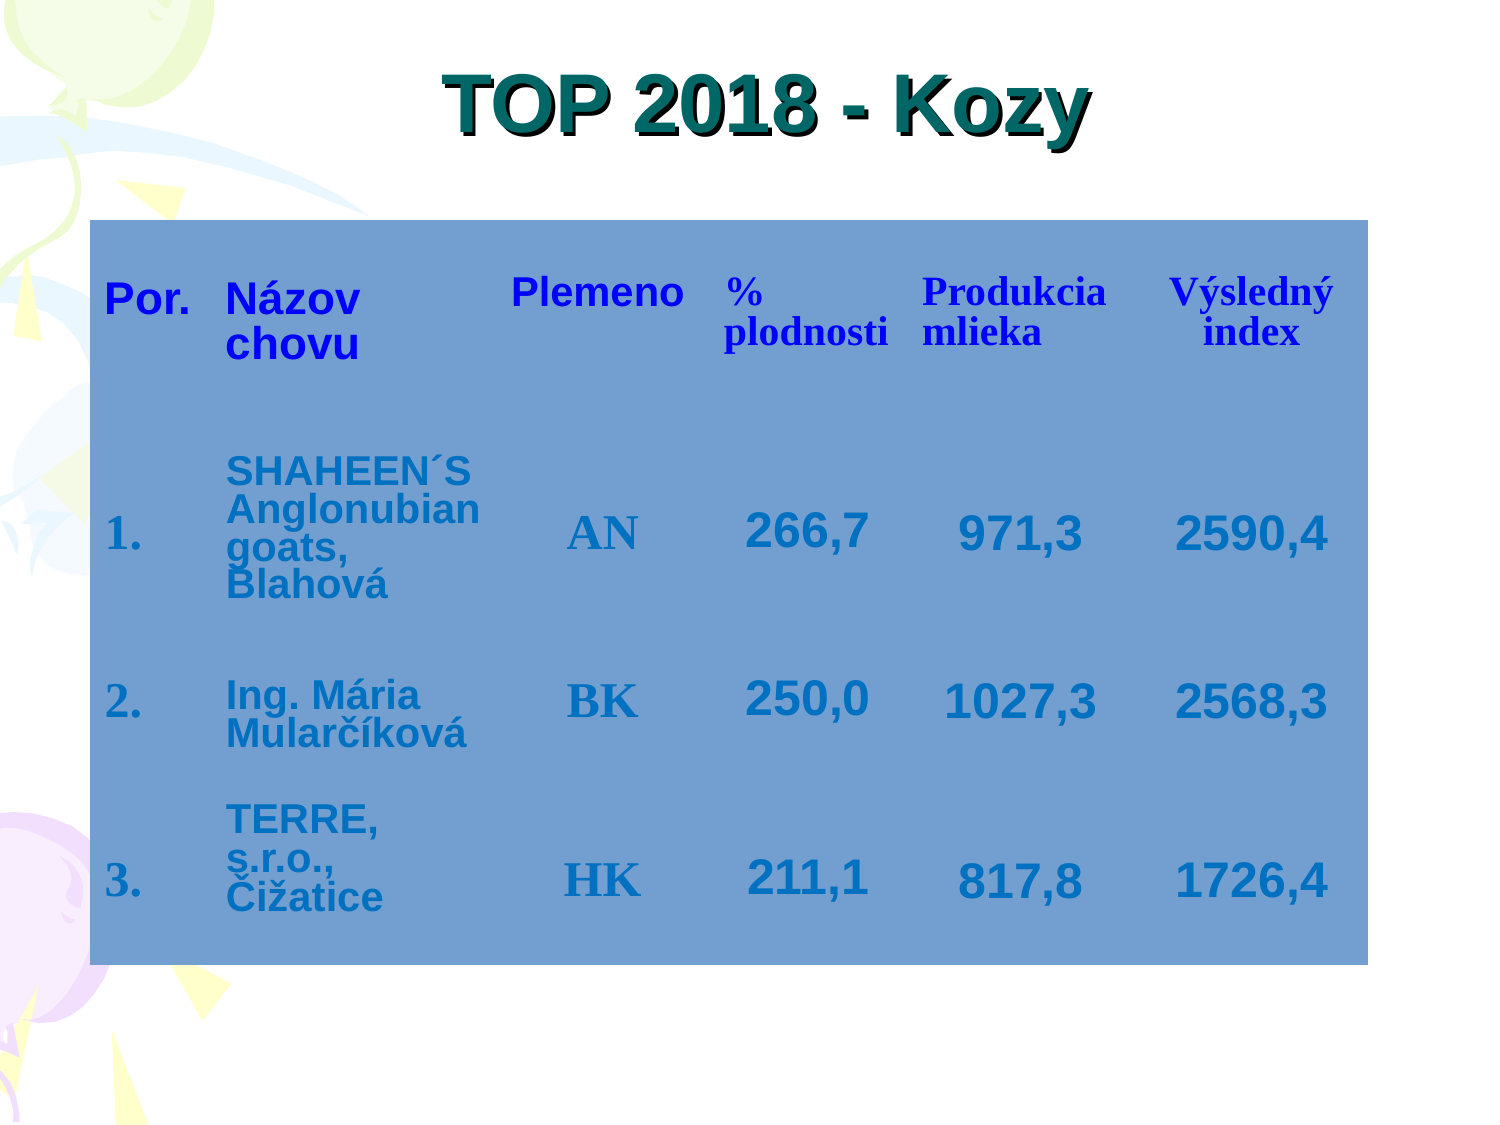

TOP 2018 - Kozy
| Por. | Názov chovu | Plemeno | % plodnosti | Produkcia mlieka | Výsledný index |
| --- | --- | --- | --- | --- | --- |
| 1. | SHAHEEN´S Anglonubiangoats, Blahová | AN | 266,7 | 971,3 | 2590,4 |
| 2. | Ing. Mária Mularčíková | BK | 250,0 | 1027,3 | 2568,3 |
| 3. | TERRE, s.r.o., Čižatice | HK | 211,1 | 817,8 | 1726,4 |